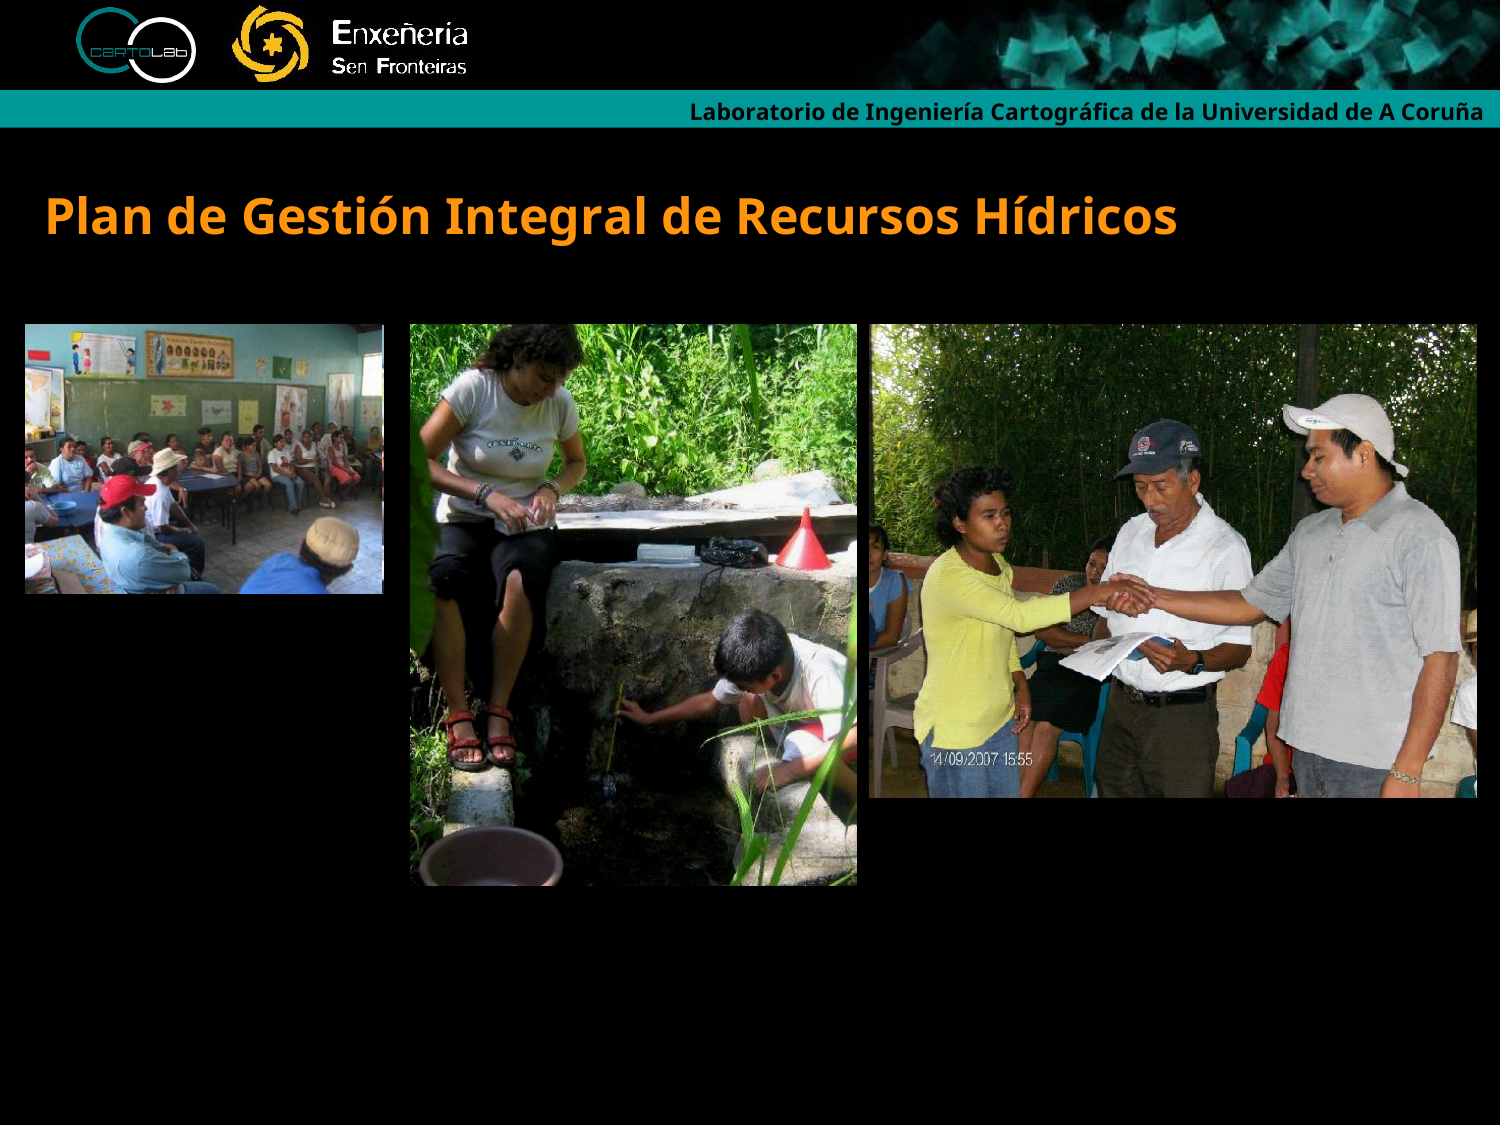

Plan de Gestión Integral de Recursos Hídricos